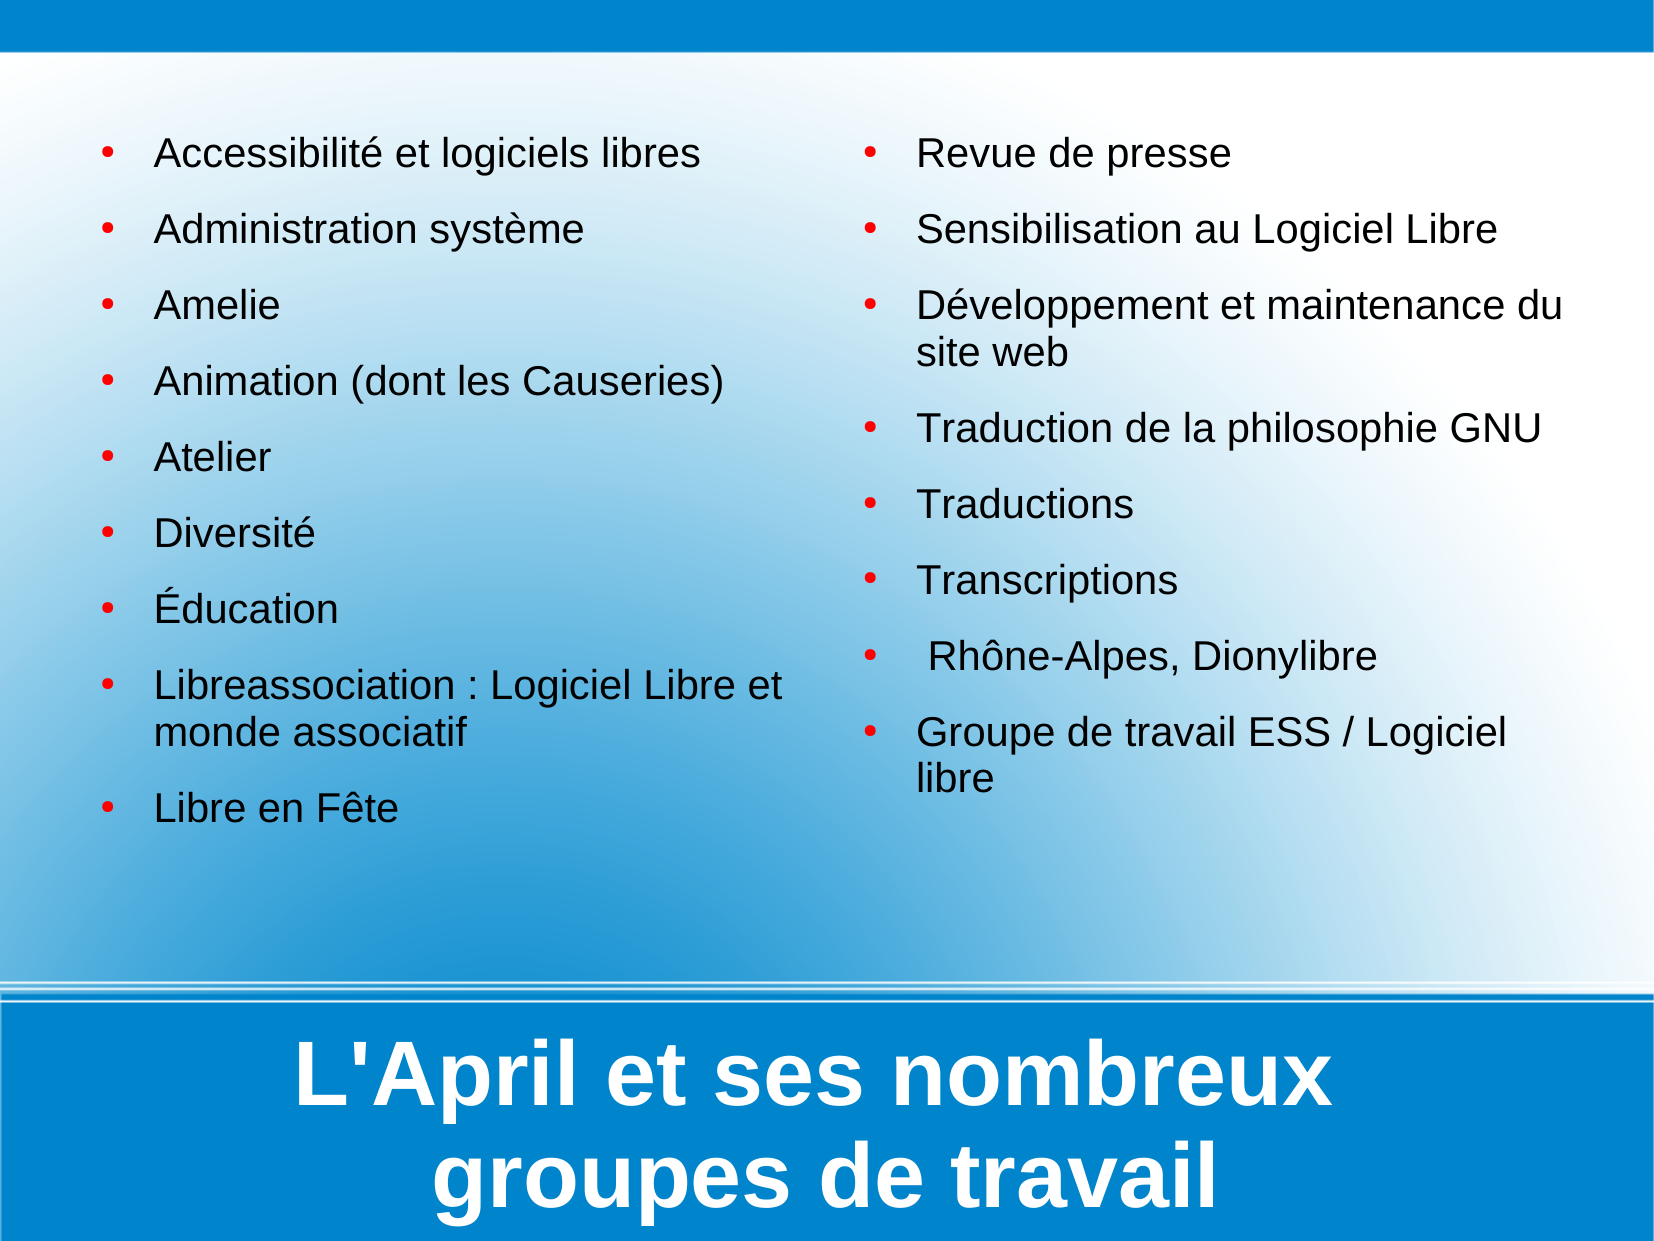

Accessibilité et logiciels libres
Administration système
Amelie
Animation (dont les Causeries)
Atelier
Diversité
Éducation
Libreassociation : Logiciel Libre et monde associatif
Libre en Fête
Revue de presse
Sensibilisation au Logiciel Libre
Développement et maintenance du site web
Traduction de la philosophie GNU
Traductions
Transcriptions
 Rhône-Alpes, Dionylibre
Groupe de travail ESS / Logiciel libre
# L'April et ses nombreux groupes de travail